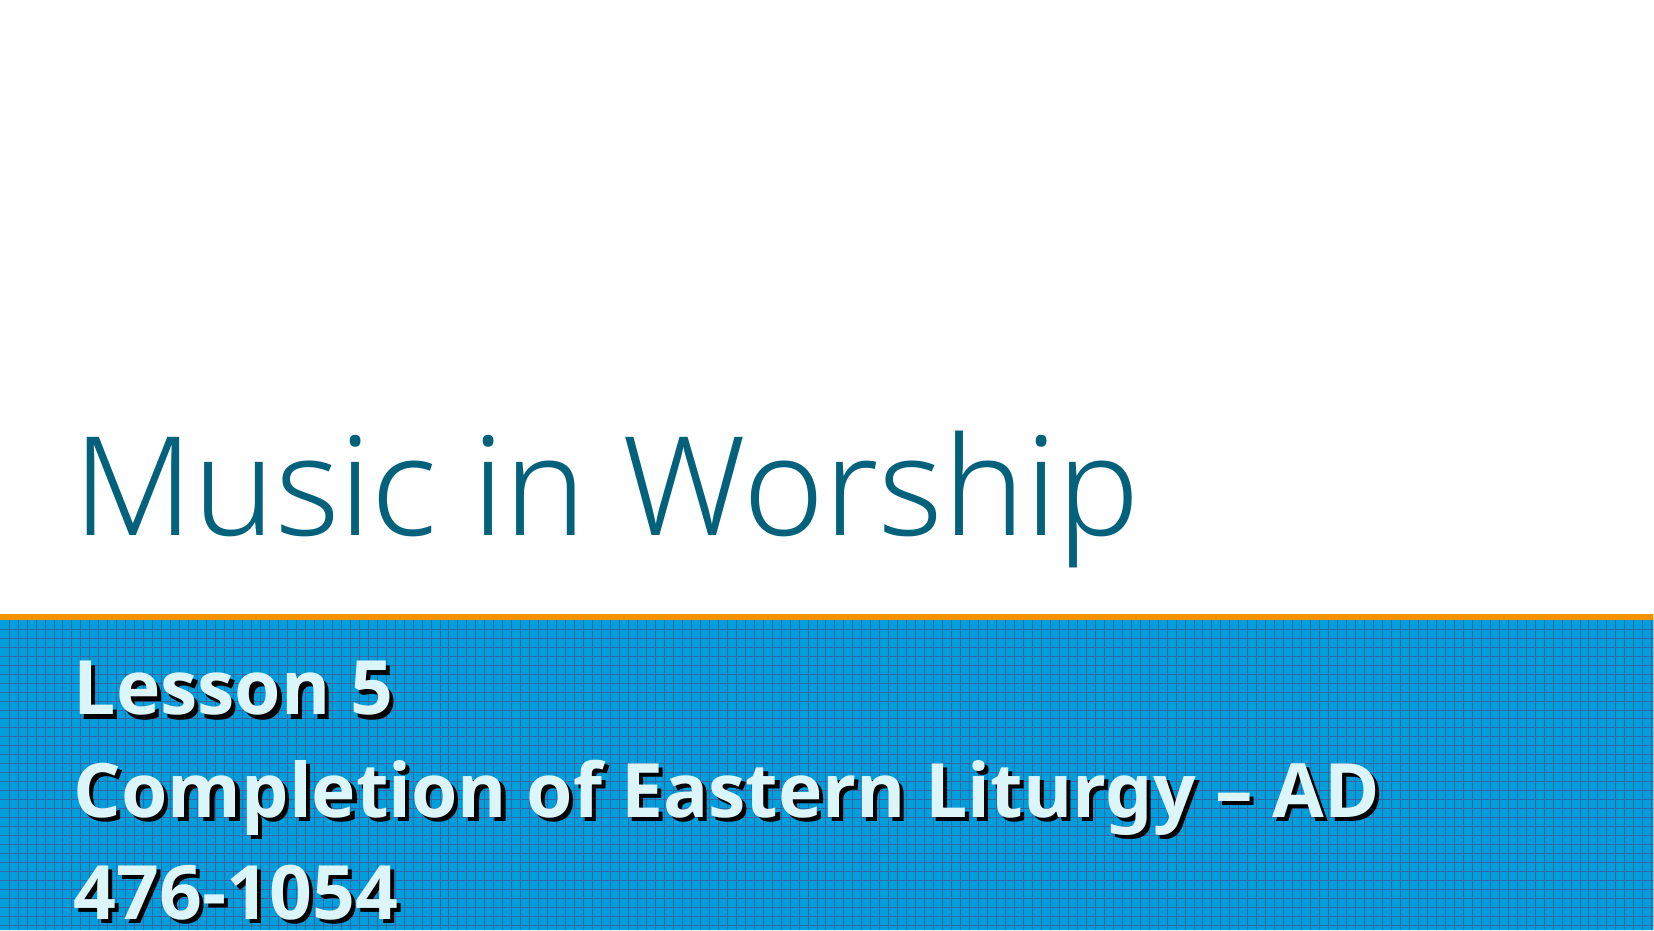

# Music in Worship
Lesson 5
Completion of Eastern Liturgy – AD 476-1054